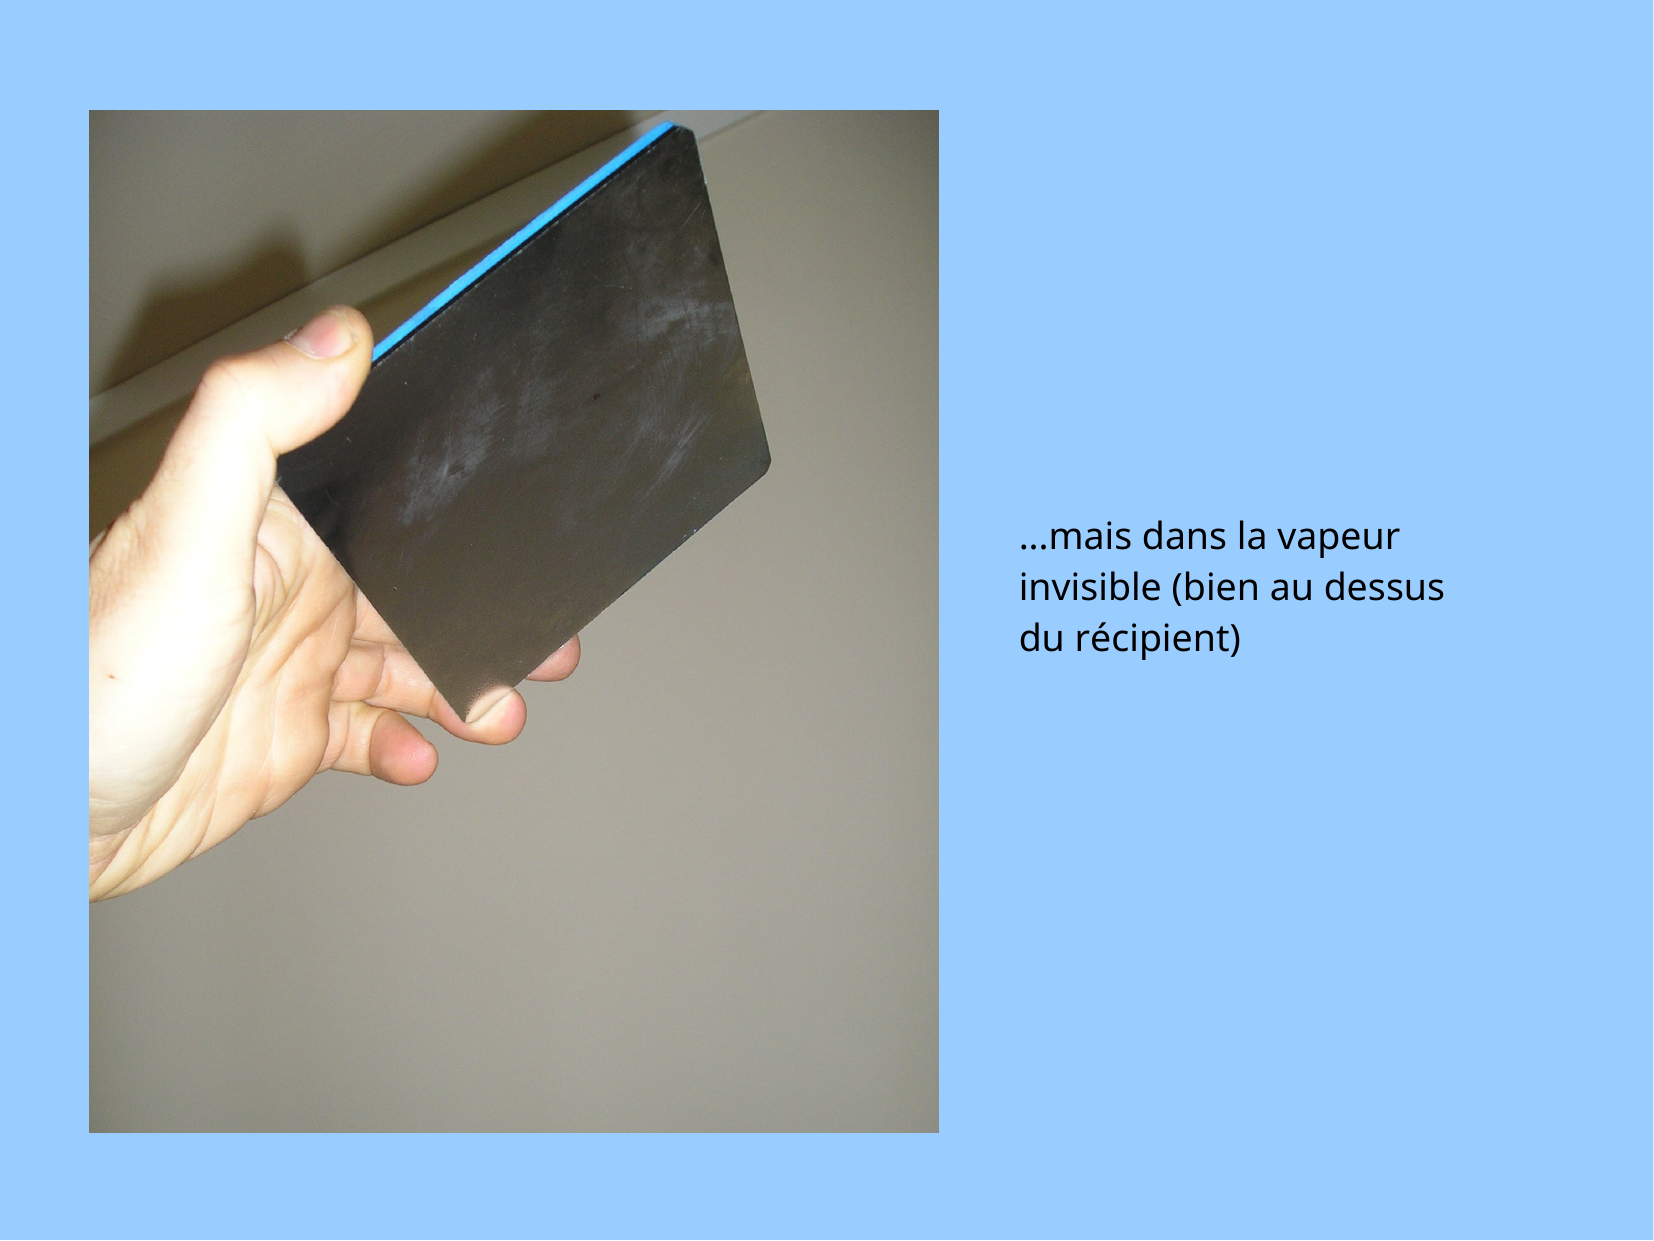

...mais dans la vapeur invisible (bien au dessus du récipient)